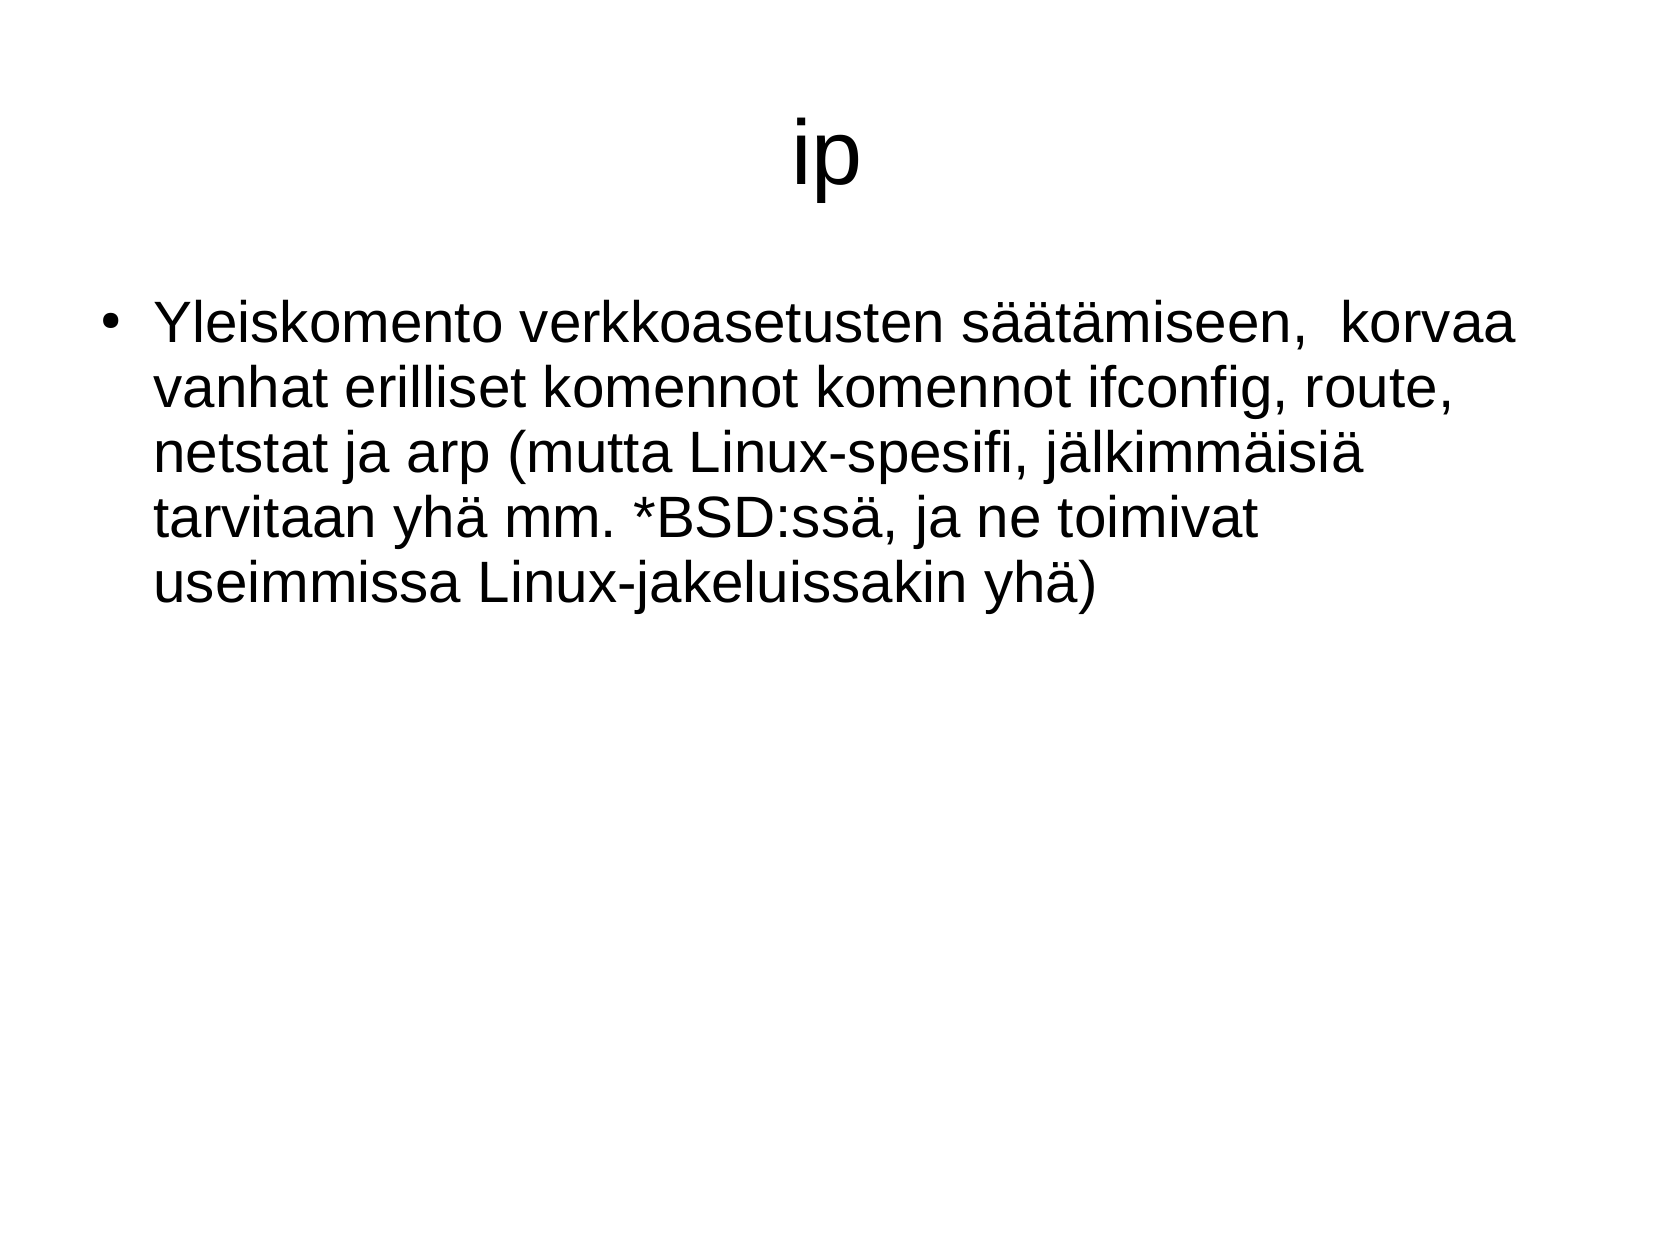

# ip
Yleiskomento verkkoasetusten säätämiseen, korvaa vanhat erilliset komennot komennot ifconfig, route, netstat ja arp (mutta Linux-spesifi, jälkimmäisiä tarvitaan yhä mm. *BSD:ssä, ja ne toimivat useimmissa Linux-jakeluissakin yhä)